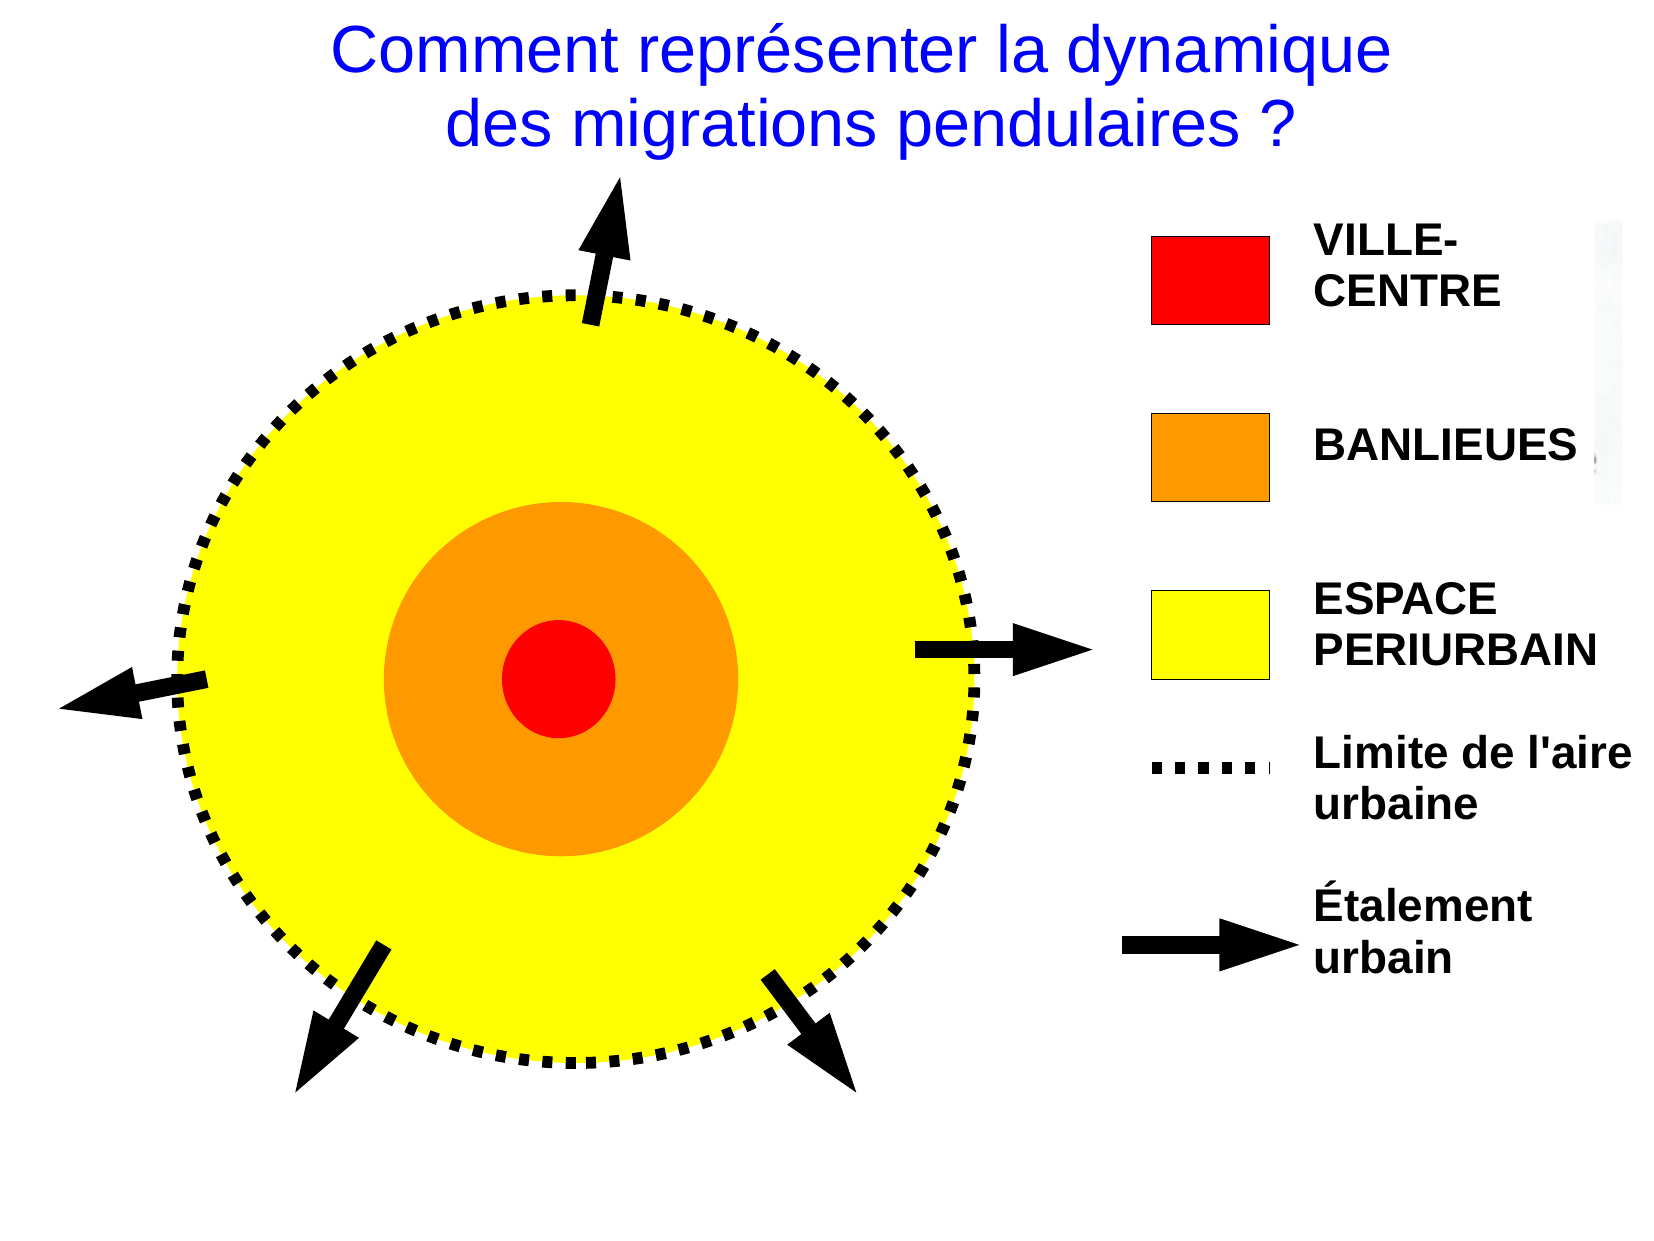

Comment représenter la dynamique
des migrations pendulaires ?
VILLE-CENTRE
BANLIEUES
ESPACE
PERIURBAIN
Limite de l'aire urbaine
Étalement urbain